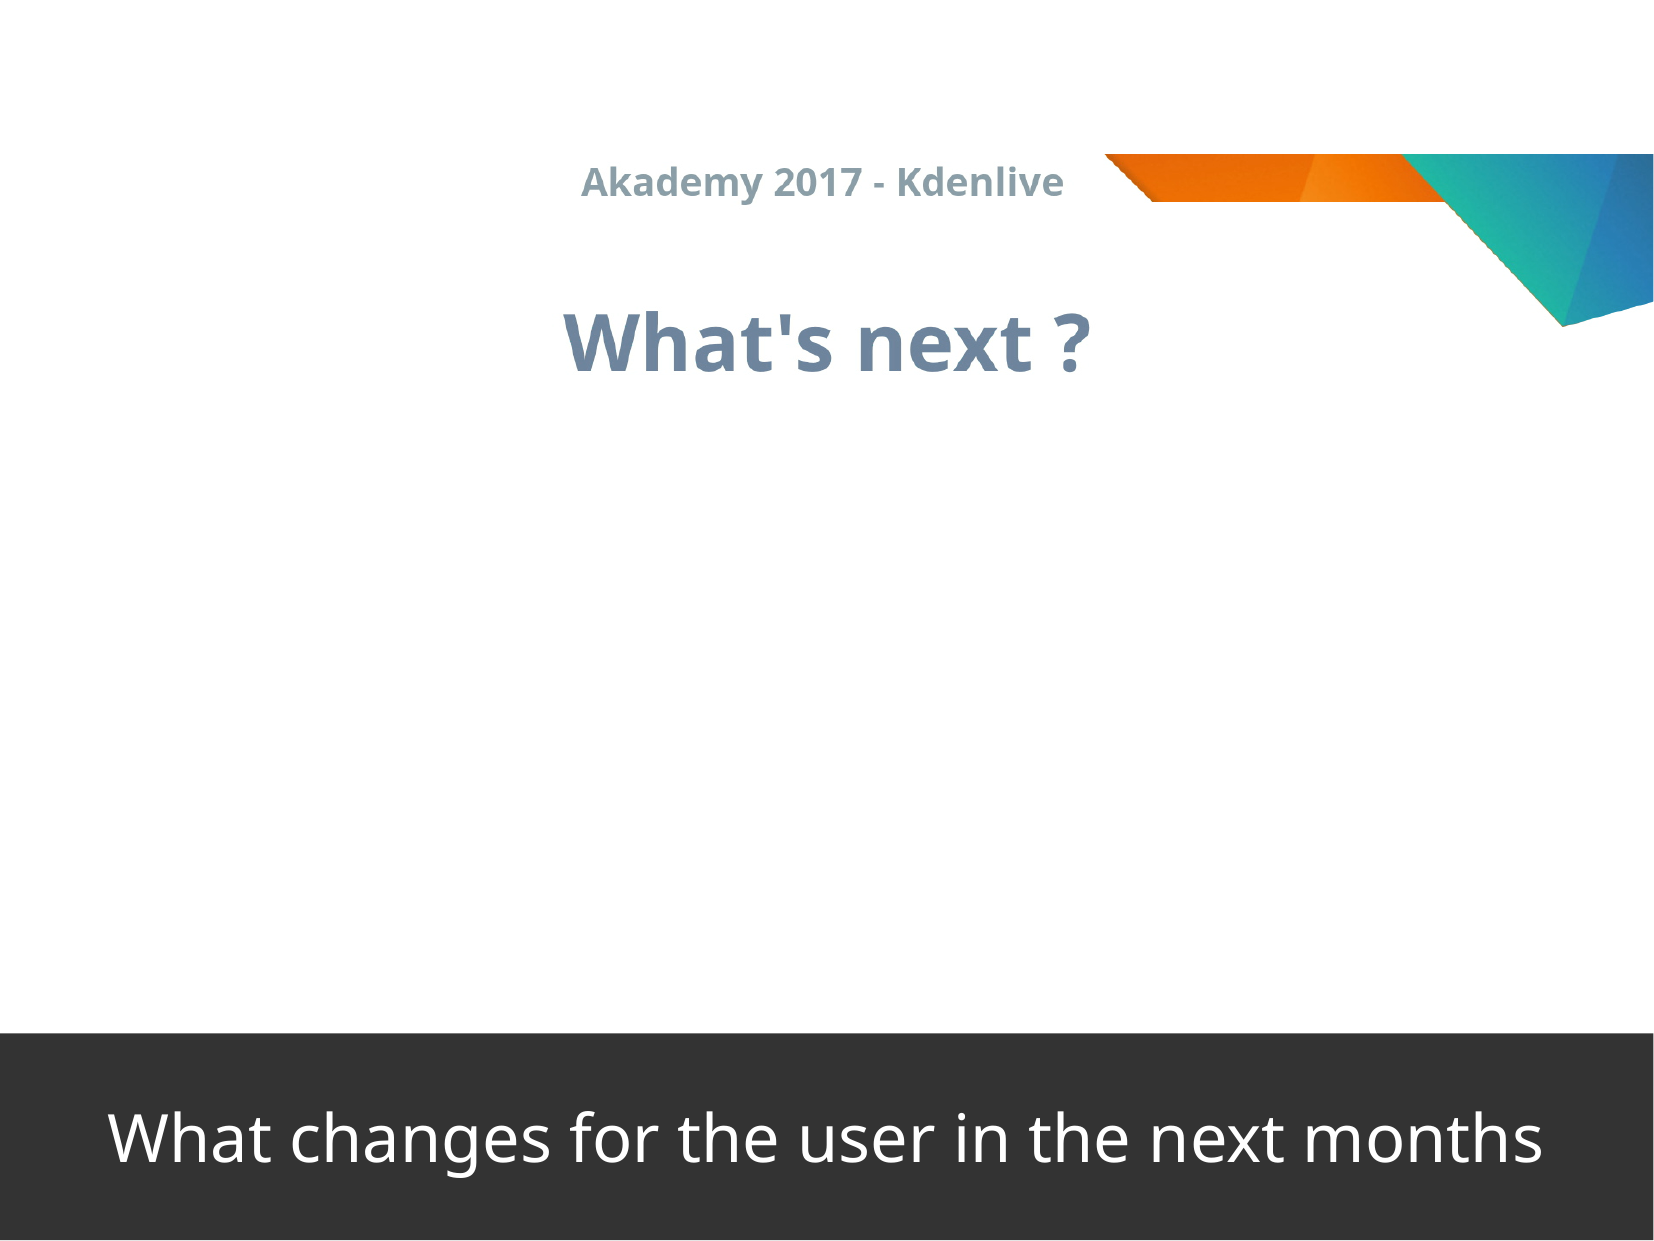

# What changes for the user in the next months